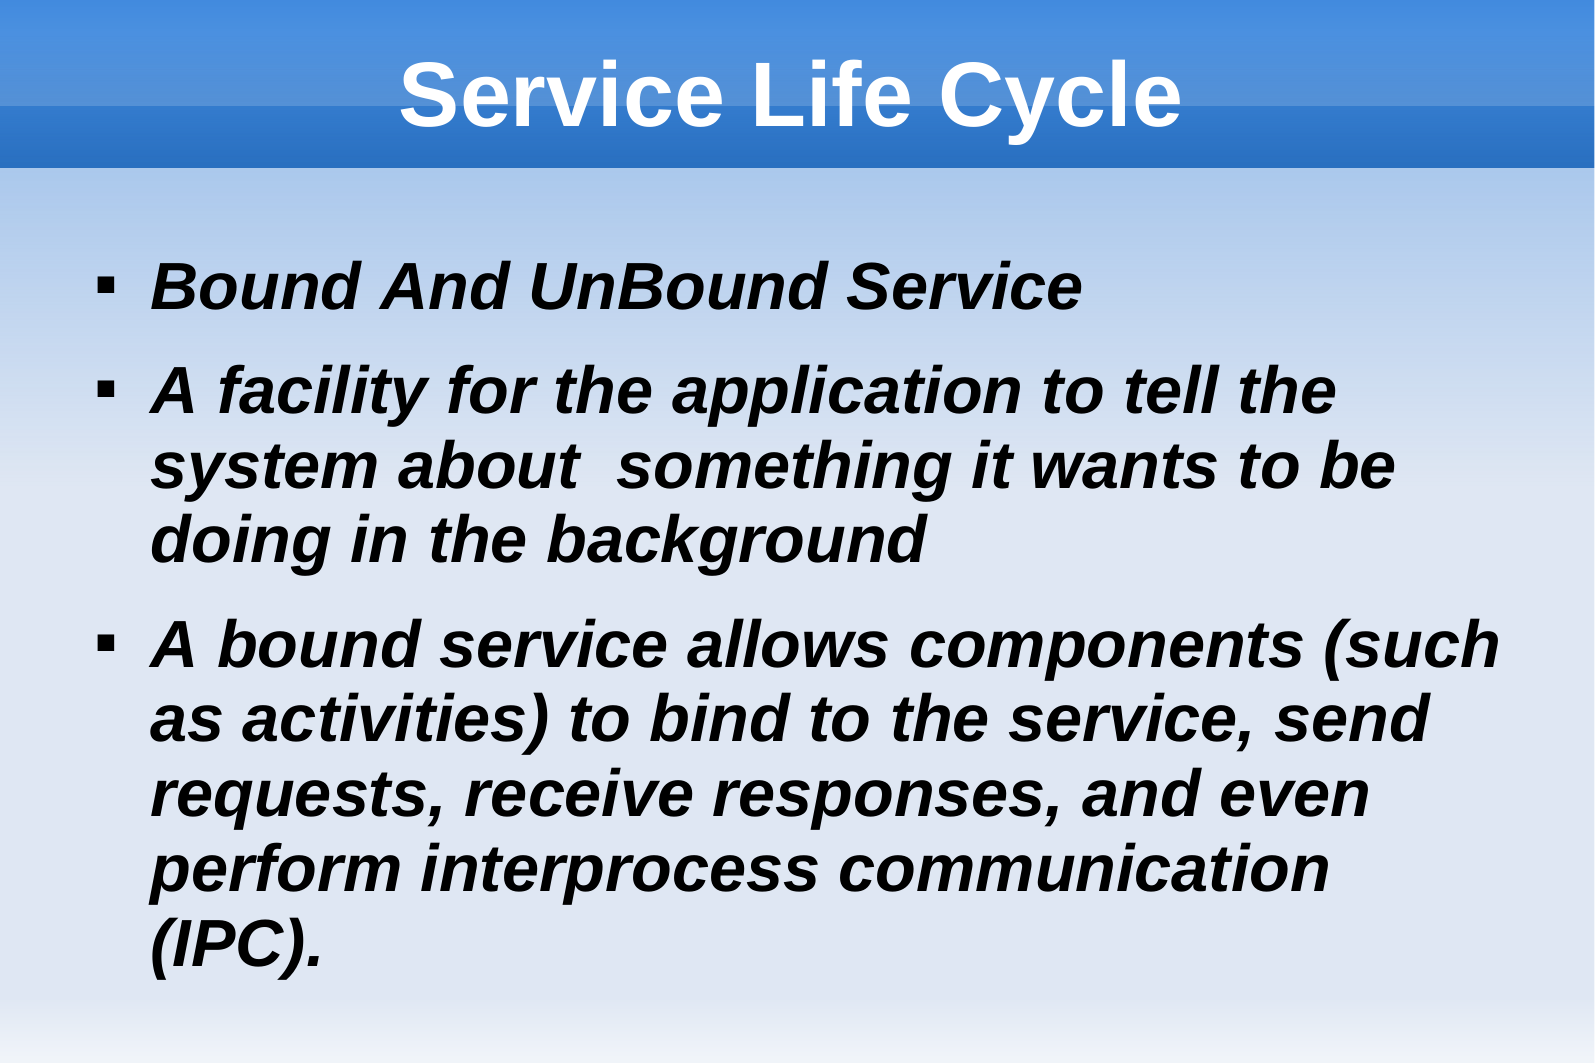

# Service Life Cycle
Bound And UnBound Service
A facility for the application to tell the system about something it wants to be doing in the background
A bound service allows components (such as activities) to bind to the service, send requests, receive responses, and even perform interprocess communication (IPC).